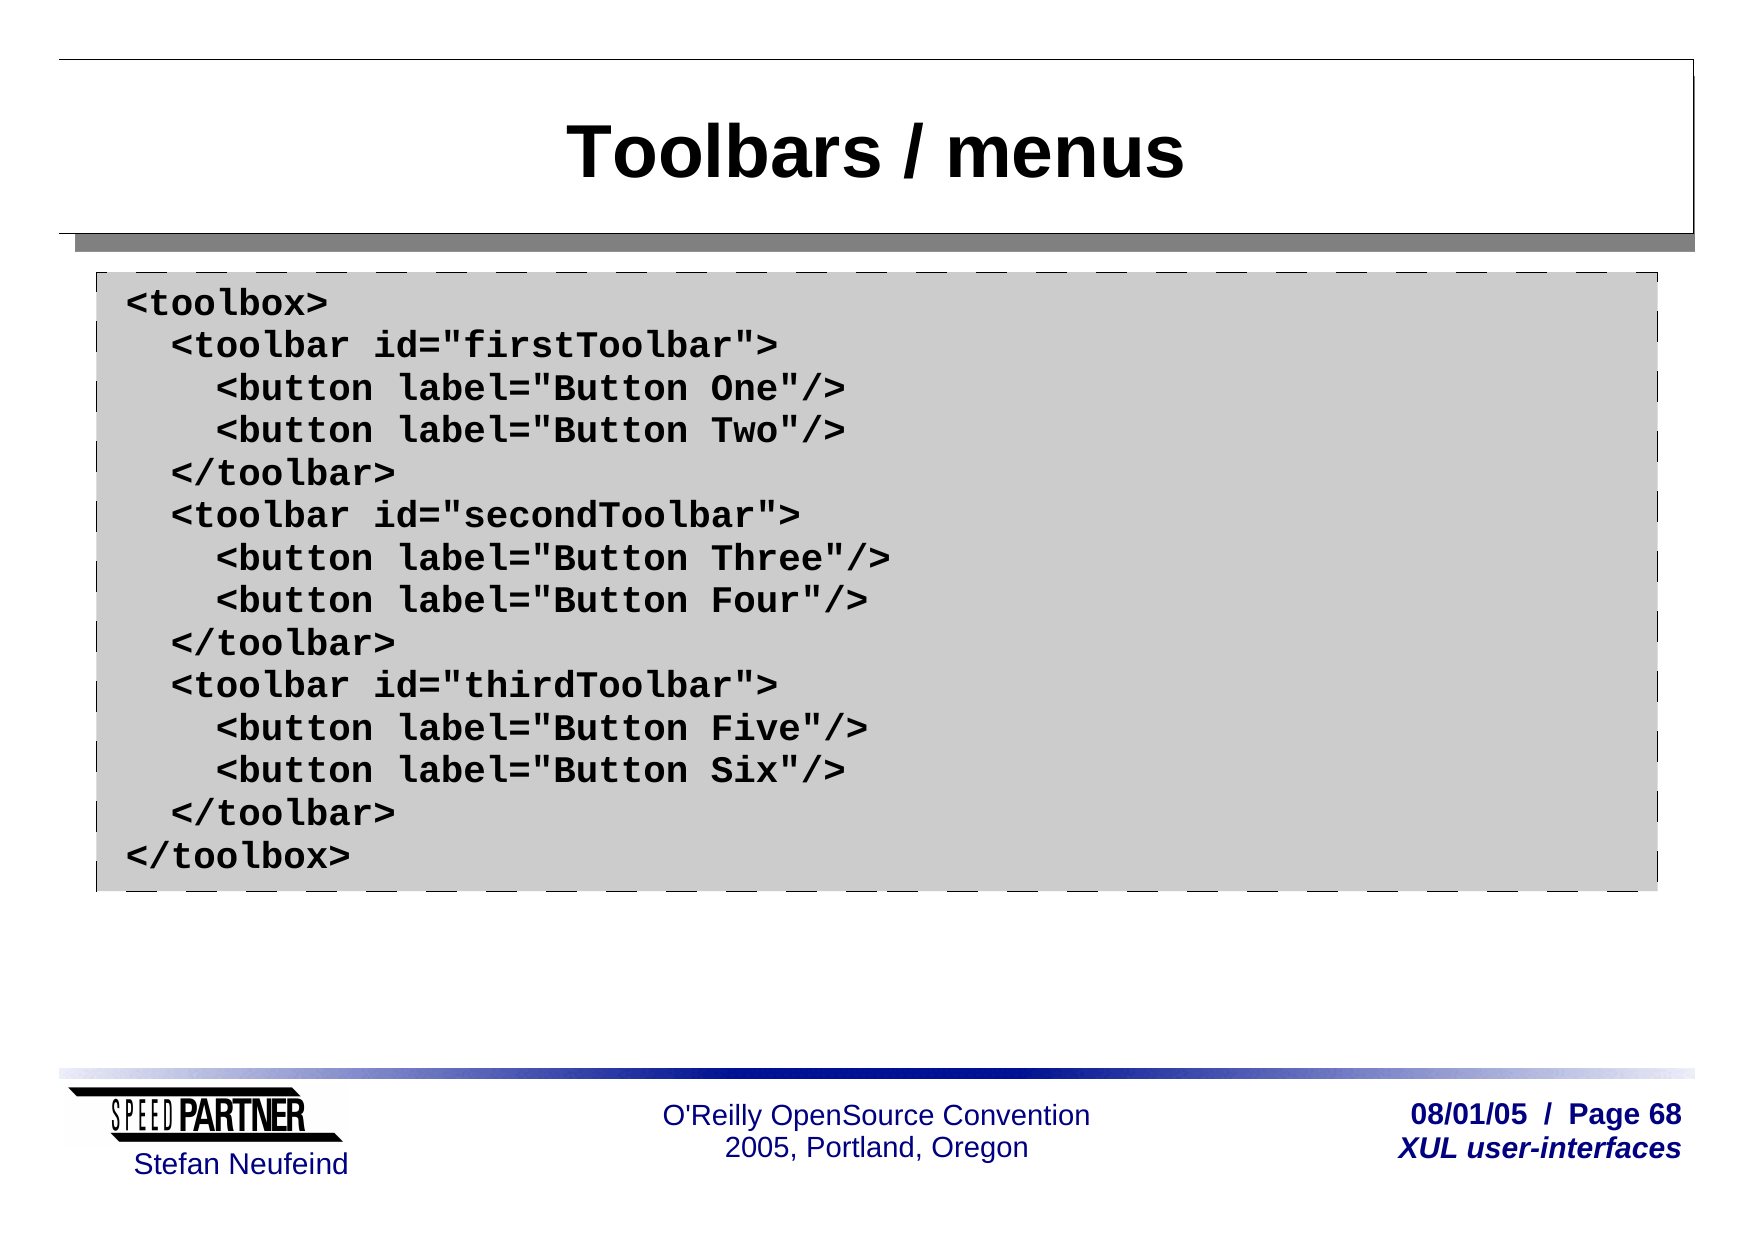

# Toolbars / menus
<toolbox>
 <toolbar id="firstToolbar">
 <button label="Button One"/>
 <button label="Button Two"/>
 </toolbar>
 <toolbar id="secondToolbar">
 <button label="Button Three"/>
 <button label="Button Four"/>
 </toolbar>
 <toolbar id="thirdToolbar">
 <button label="Button Five"/>
 <button label="Button Six"/>
 </toolbar>
</toolbox>